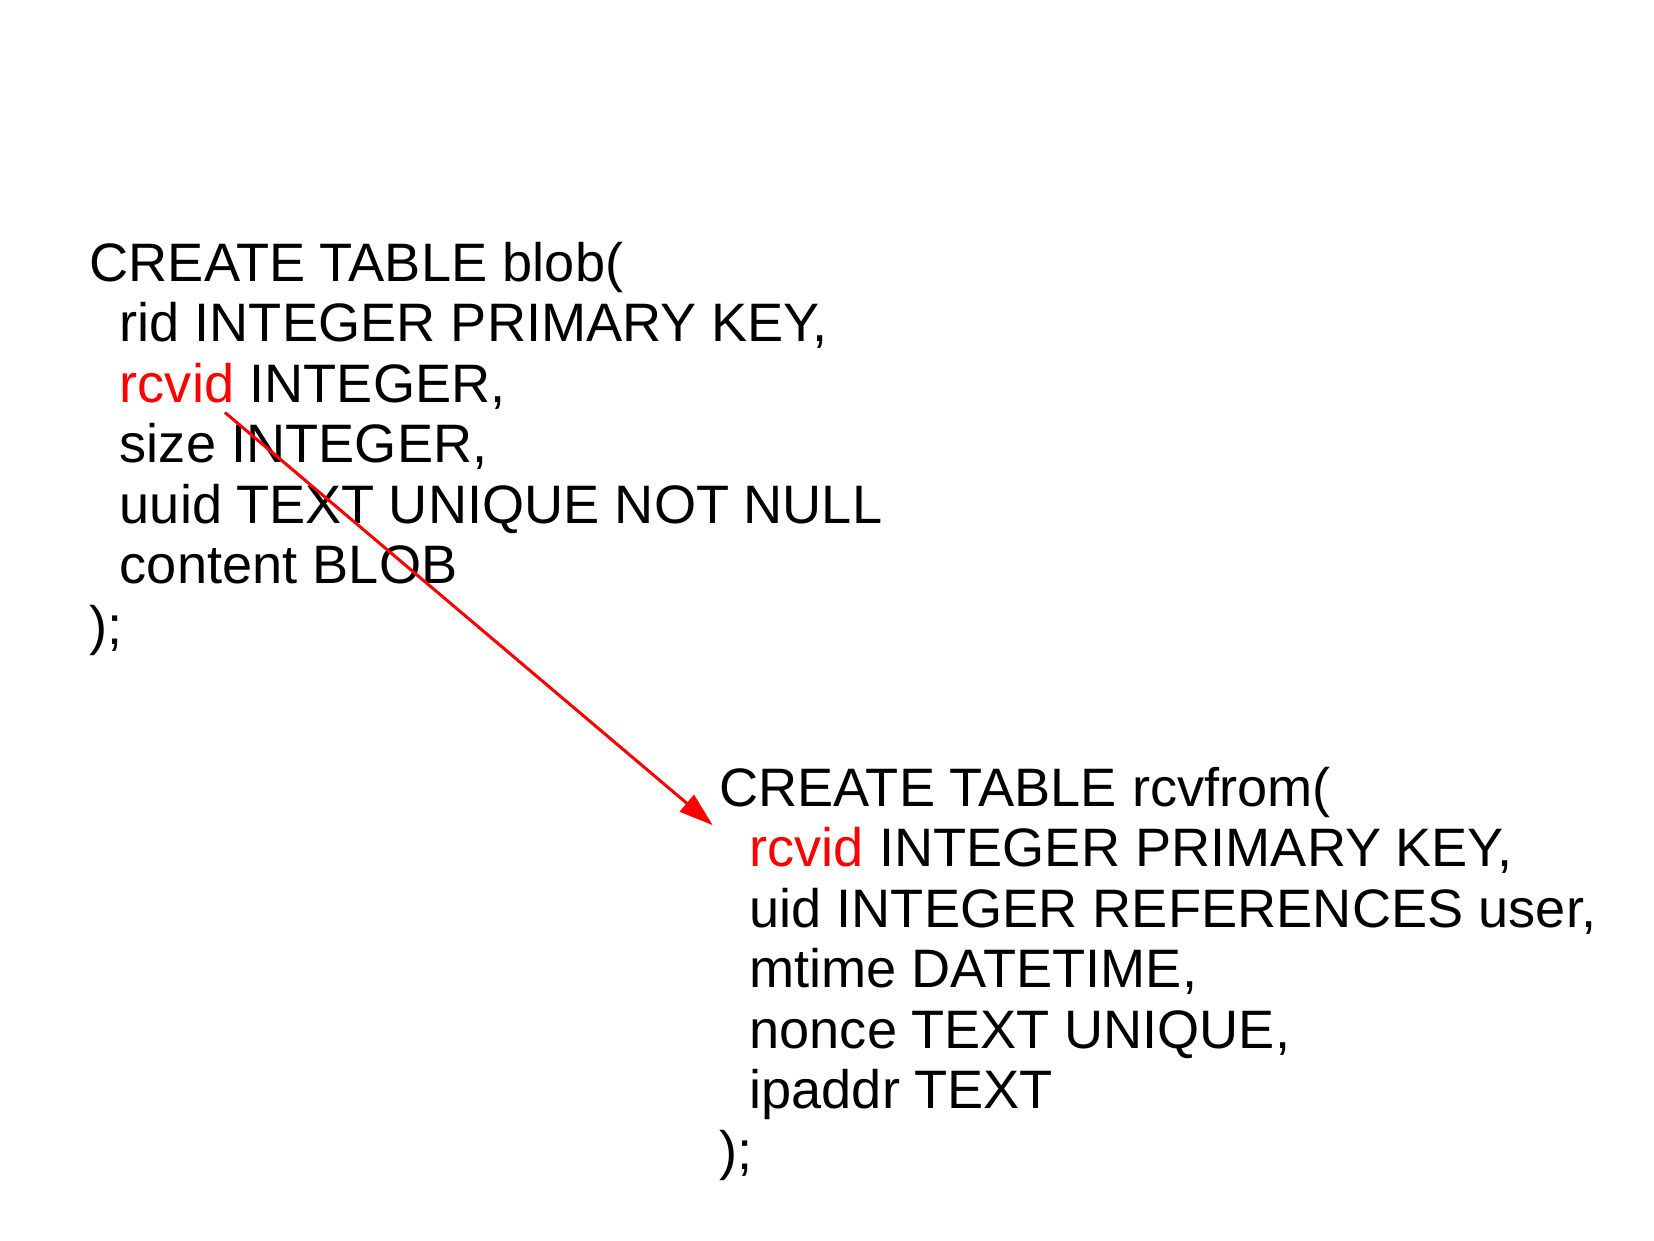

CREATE TABLE blob(
 rid INTEGER PRIMARY KEY,
 rcvid INTEGER,
 size INTEGER,
 uuid TEXT UNIQUE NOT NULL
 content BLOB
);
CREATE TABLE rcvfrom(
 rcvid INTEGER PRIMARY KEY,
 uid INTEGER REFERENCES user,
 mtime DATETIME,
 nonce TEXT UNIQUE,
 ipaddr TEXT
);